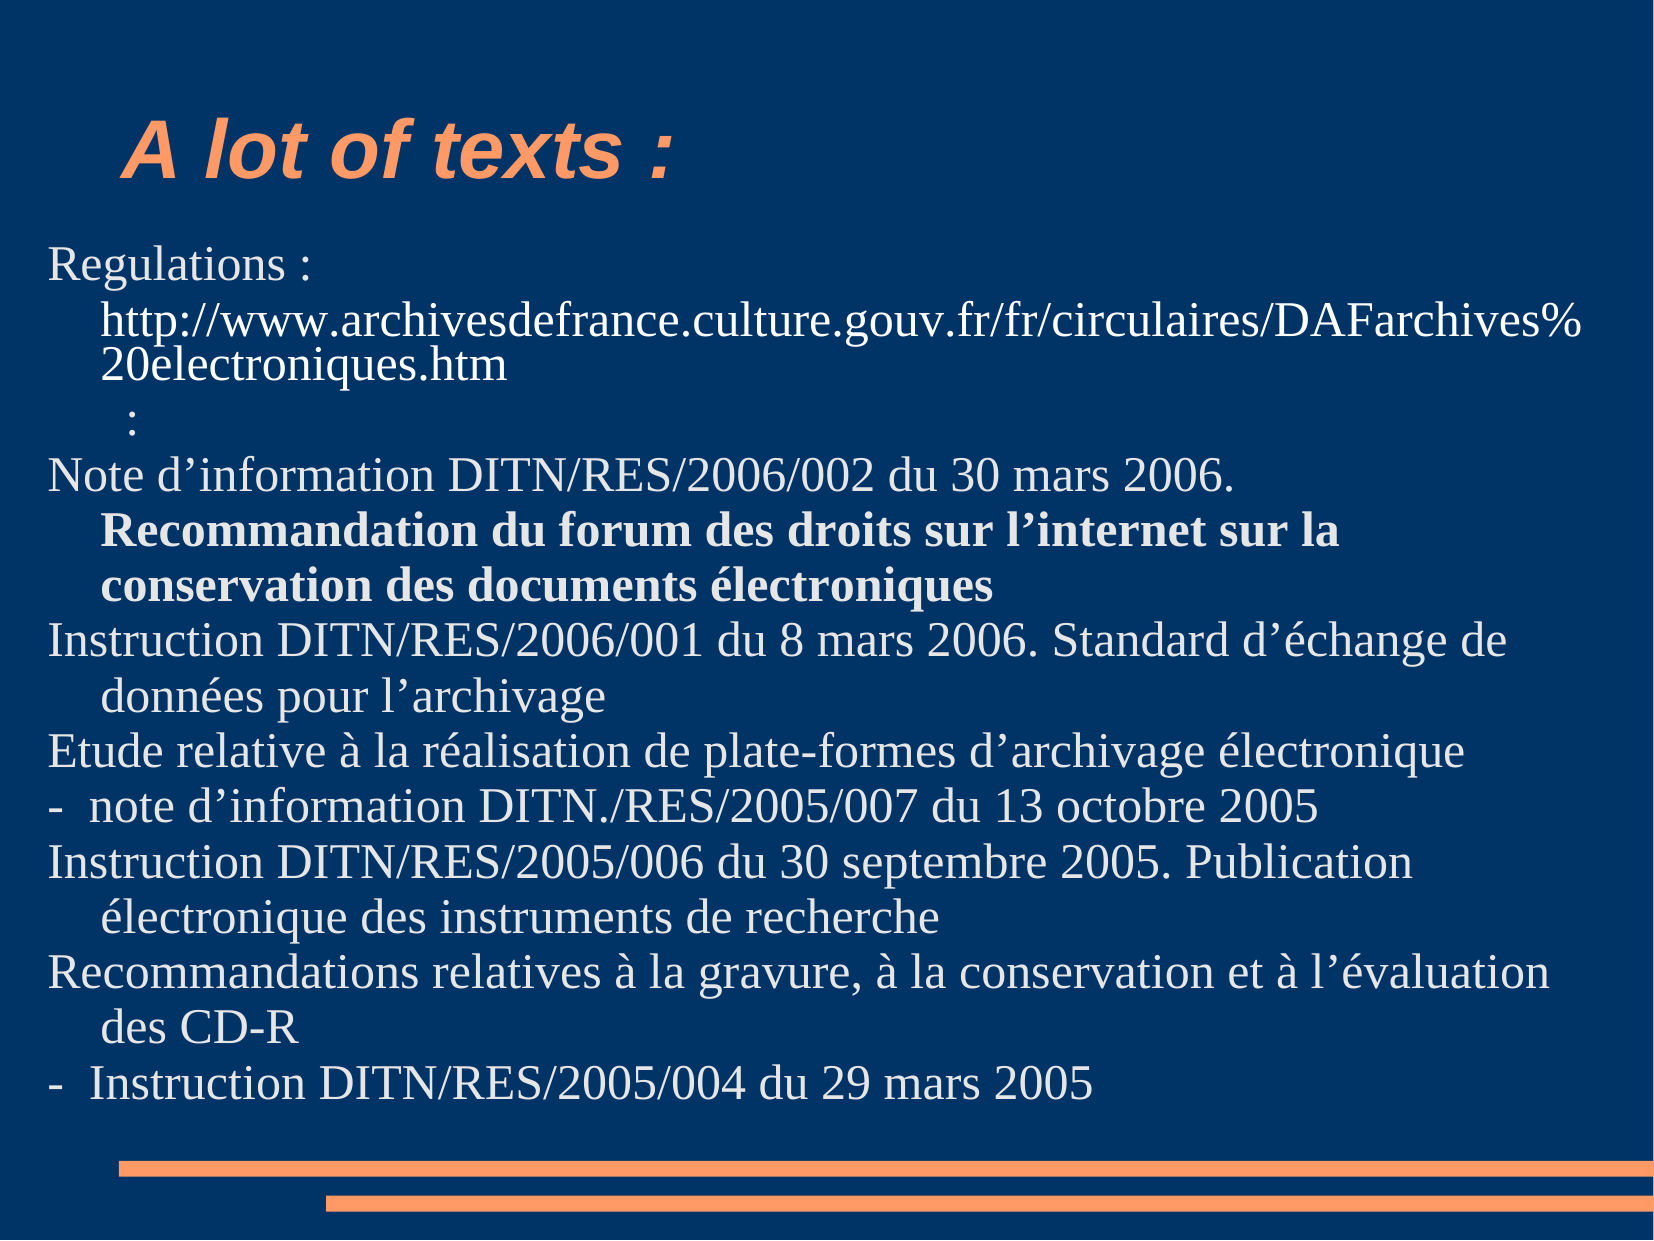

# A lot of texts :
Regulations : http://www.archivesdefrance.culture.gouv.fr/fr/circulaires/DAFarchives%20electroniques.htm :
Note d’information DITN/RES/2006/002 du 30 mars 2006. Recommandation du forum des droits sur l’internet sur la conservation des documents électroniques
Instruction DITN/RES/2006/001 du 8 mars 2006. Standard d’échange de données pour l’archivage
Etude relative à la réalisation de plate-formes d’archivage électronique
- note d’information DITN./RES/2005/007 du 13 octobre 2005
Instruction DITN/RES/2005/006 du 30 septembre 2005. Publication électronique des instruments de recherche
Recommandations relatives à la gravure, à la conservation et à l’évaluation des CD-R
- Instruction DITN/RES/2005/004 du 29 mars 2005